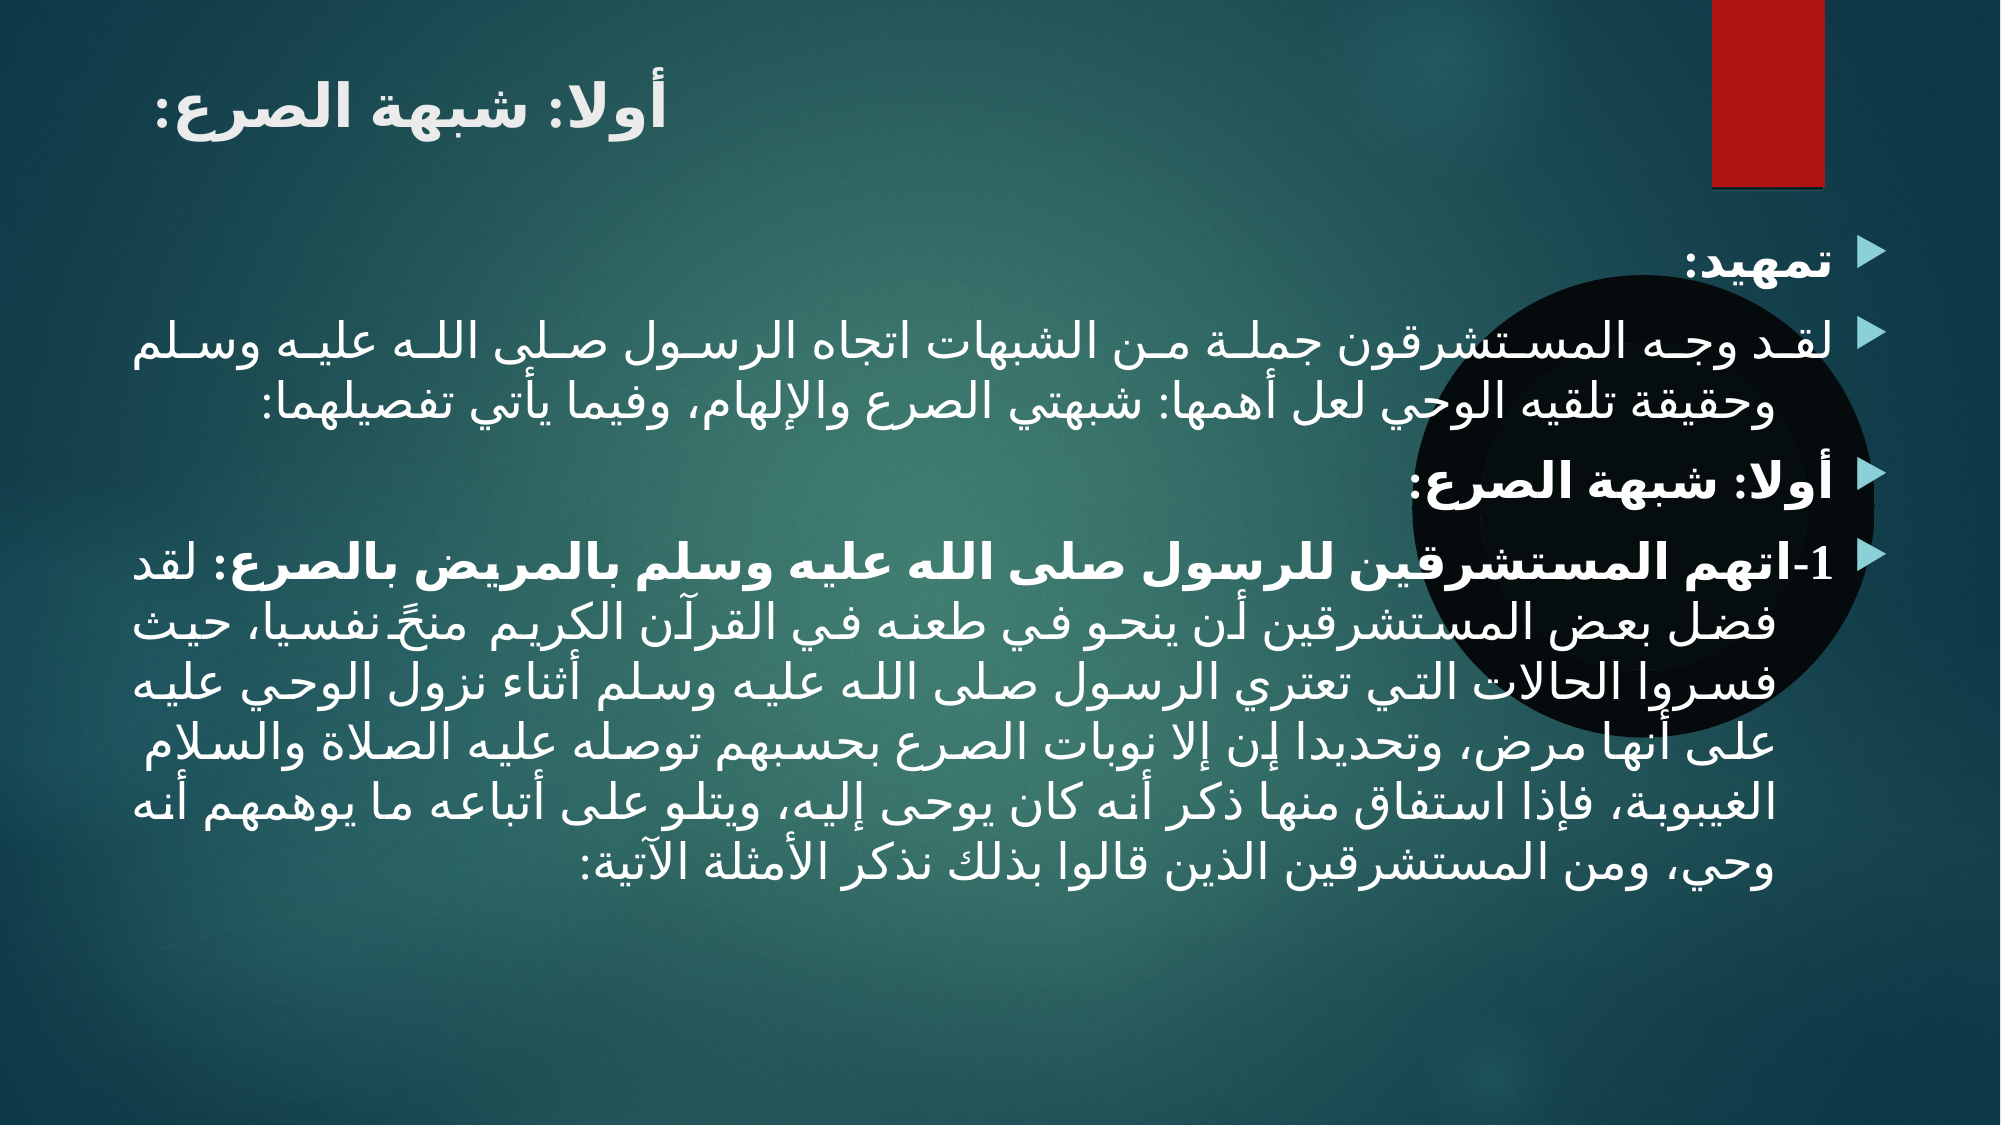

# أولا: شبهة الصرع:
تمهيد:
لقد وجه المستشرقون جملة من الشبهات اتجاه الرسول صلى الله عليه وسلم وحقيقة تلقيه الوحي لعل أهمها: شبهتي الصرع والإلهام، وفيما يأتي تفصيلهما:
أولا: شبهة الصرع:
1-اتهم المستشرقين للرسول صلى الله عليه وسلم بالمريض بالصرع: لقد فضل بعض المستشرقين أن ينحو في طعنه في القرآن الكريم منحً نفسيا، حيث فسروا الحالات التي تعتري الرسول صلى الله عليه وسلم أثناء نزول الوحي عليه على أنها مرض، وتحديدا إن إلا نوبات الصرع بحسبهم توصله عليه الصلاة والسلام الغيبوبة، فإذا استفاق منها ذكر أنه كان يوحى إليه، ويتلو على أتباعه ما يوهمهم أنه وحي، ومن المستشرقين الذين قالوا بذلك نذكر الأمثلة الآتية: